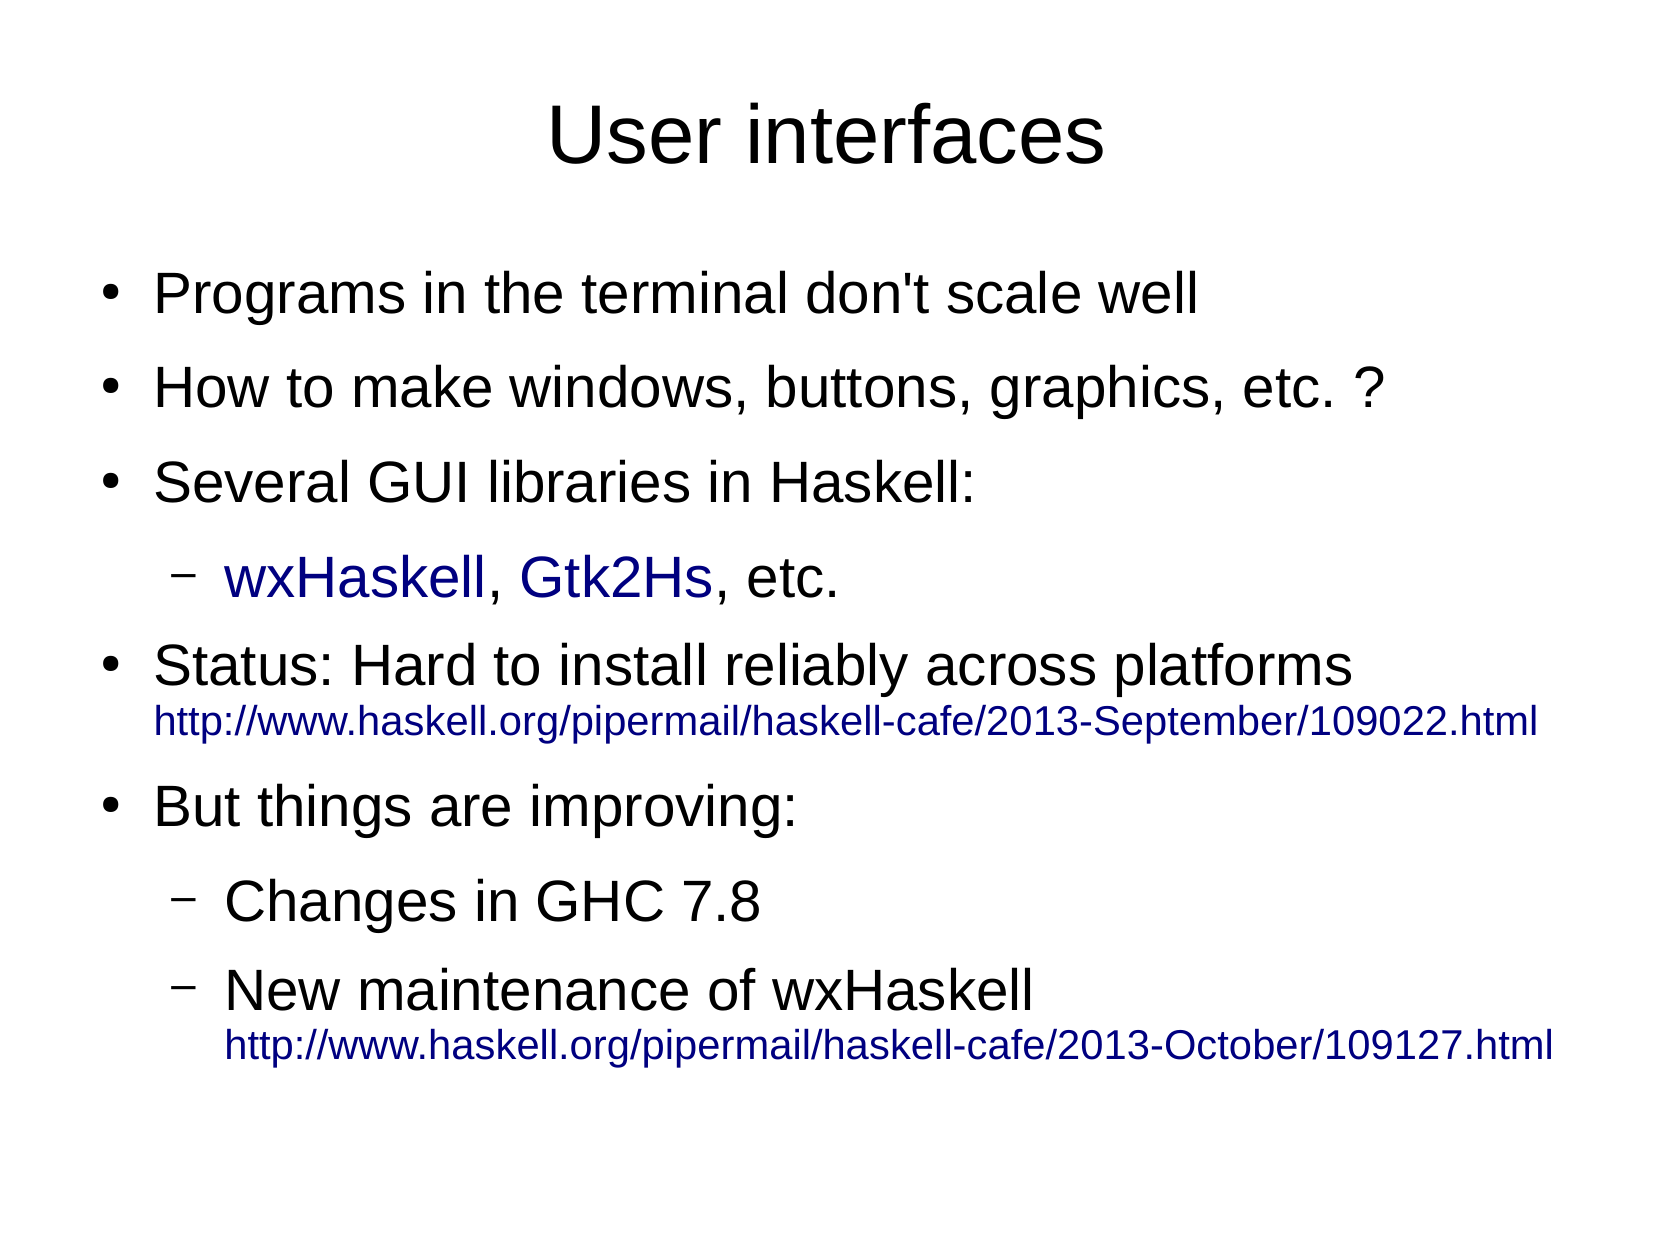

# User interfaces
Programs in the terminal don't scale well
How to make windows, buttons, graphics, etc. ?
Several GUI libraries in Haskell:
wxHaskell, Gtk2Hs, etc.
Status: Hard to install reliably across platforms
http://www.haskell.org/pipermail/haskell-cafe/2013-September/109022.html
But things are improving:
Changes in GHC 7.8
New maintenance of wxHaskell
http://www.haskell.org/pipermail/haskell-cafe/2013-October/109127.html